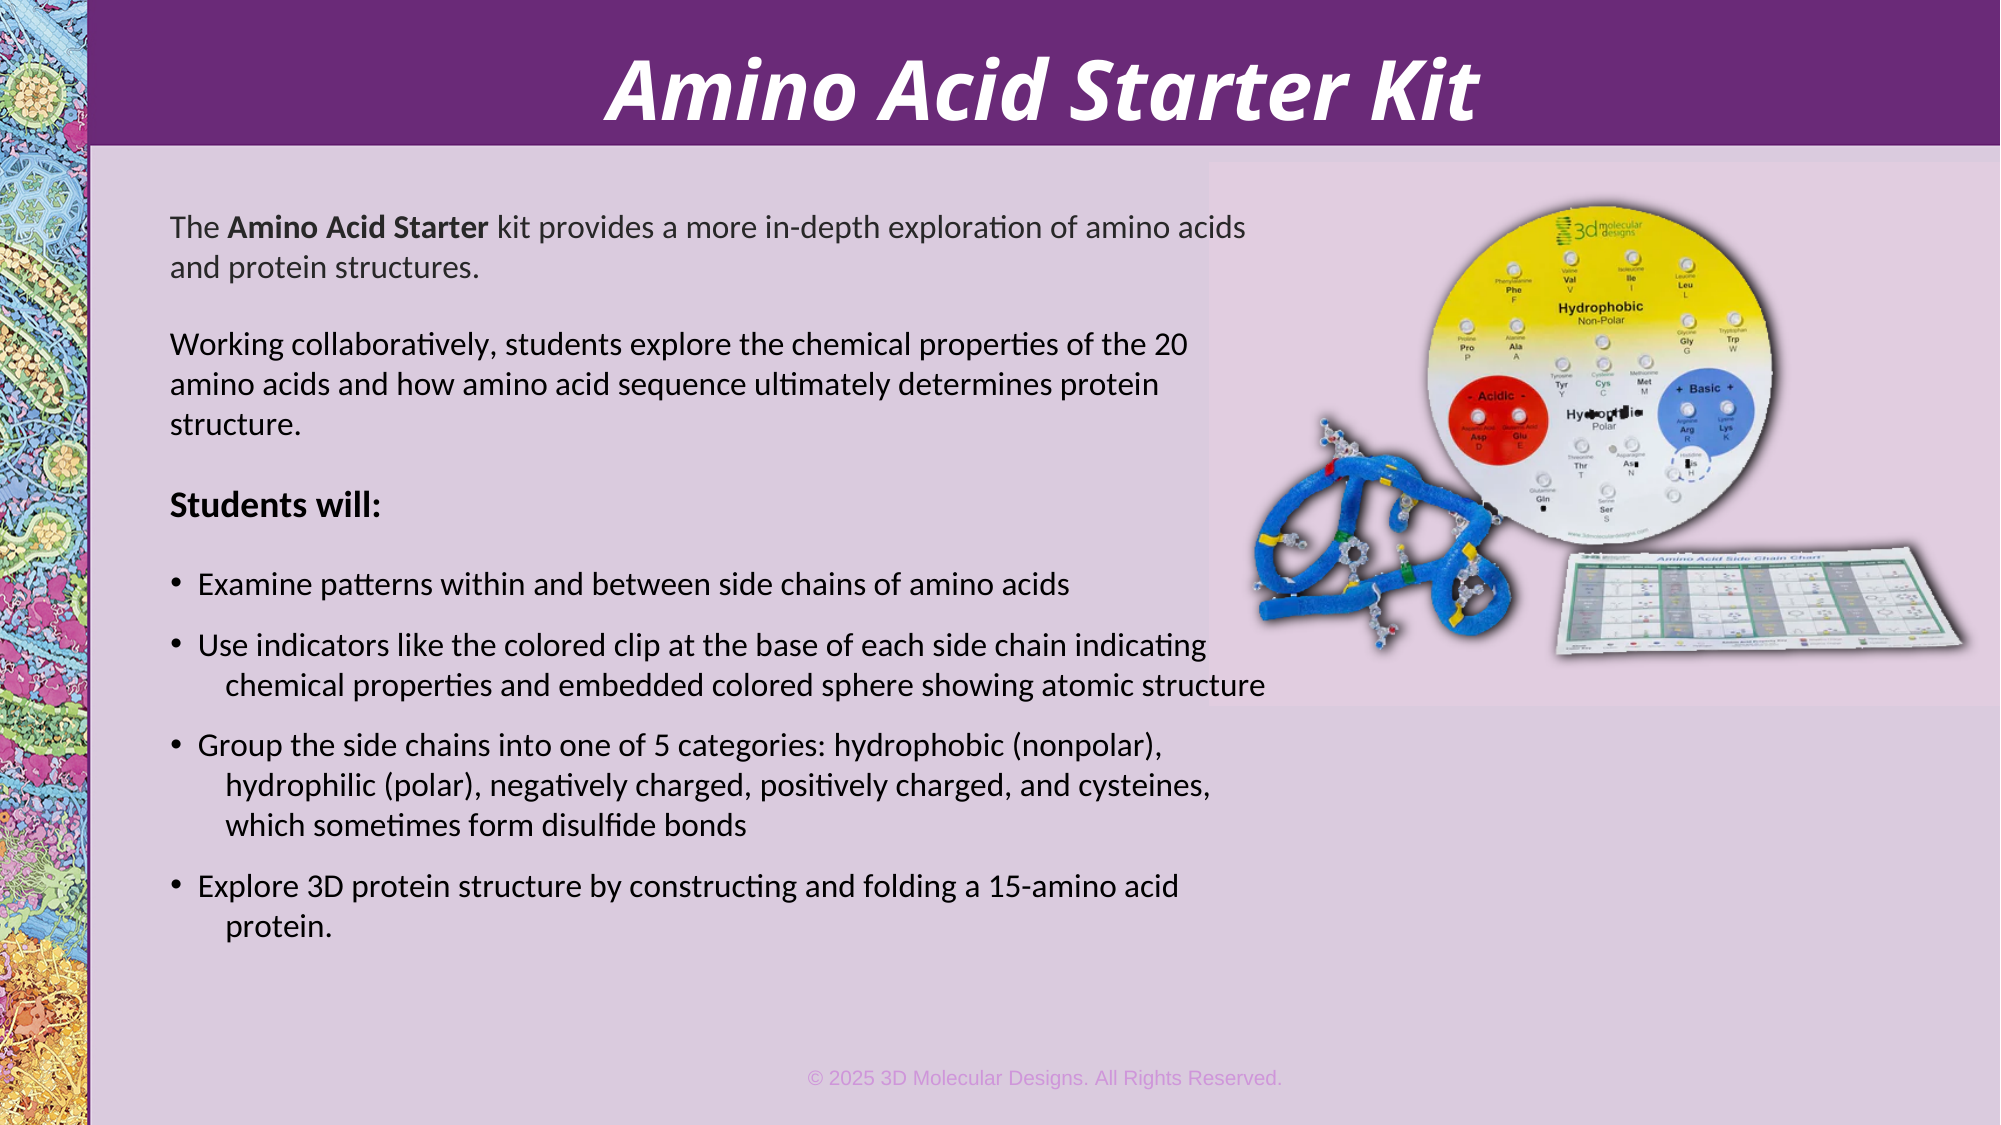

# Amino Acid Starter Kit
The Amino Acid Starter kit provides a more in-depth exploration of amino acids and protein structures.
Working collaboratively, students explore the chemical properties of the 20 amino acids and how amino acid sequence ultimately determines protein structure.
Students will:
Examine patterns within and between side chains of amino acids
Use indicators like the colored clip at the base of each side chain indicating chemical properties and embedded colored sphere showing atomic structure
Group the side chains into one of 5 categories: hydrophobic (nonpolar), hydrophilic (polar), negatively charged, positively charged, and cysteines, which sometimes form disulfide bonds
Explore 3D protein structure by constructing and folding a 15-amino acid protein.